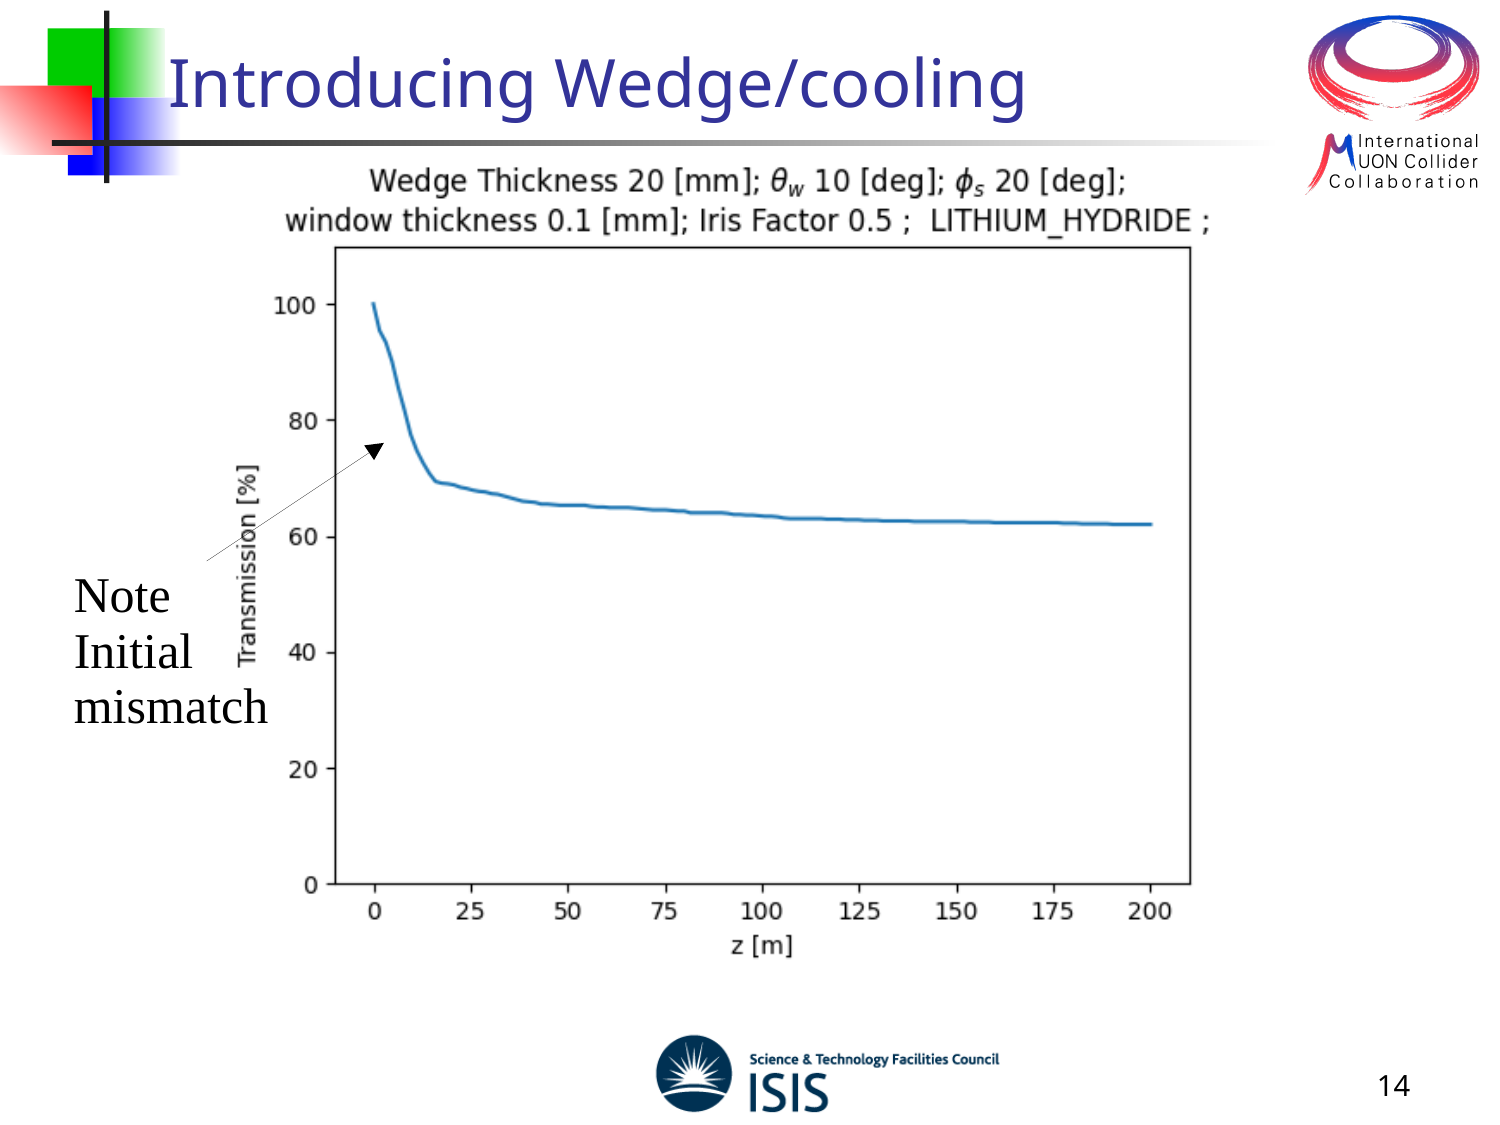

# Introducing Wedge/cooling
Note
Initial
mismatch
14